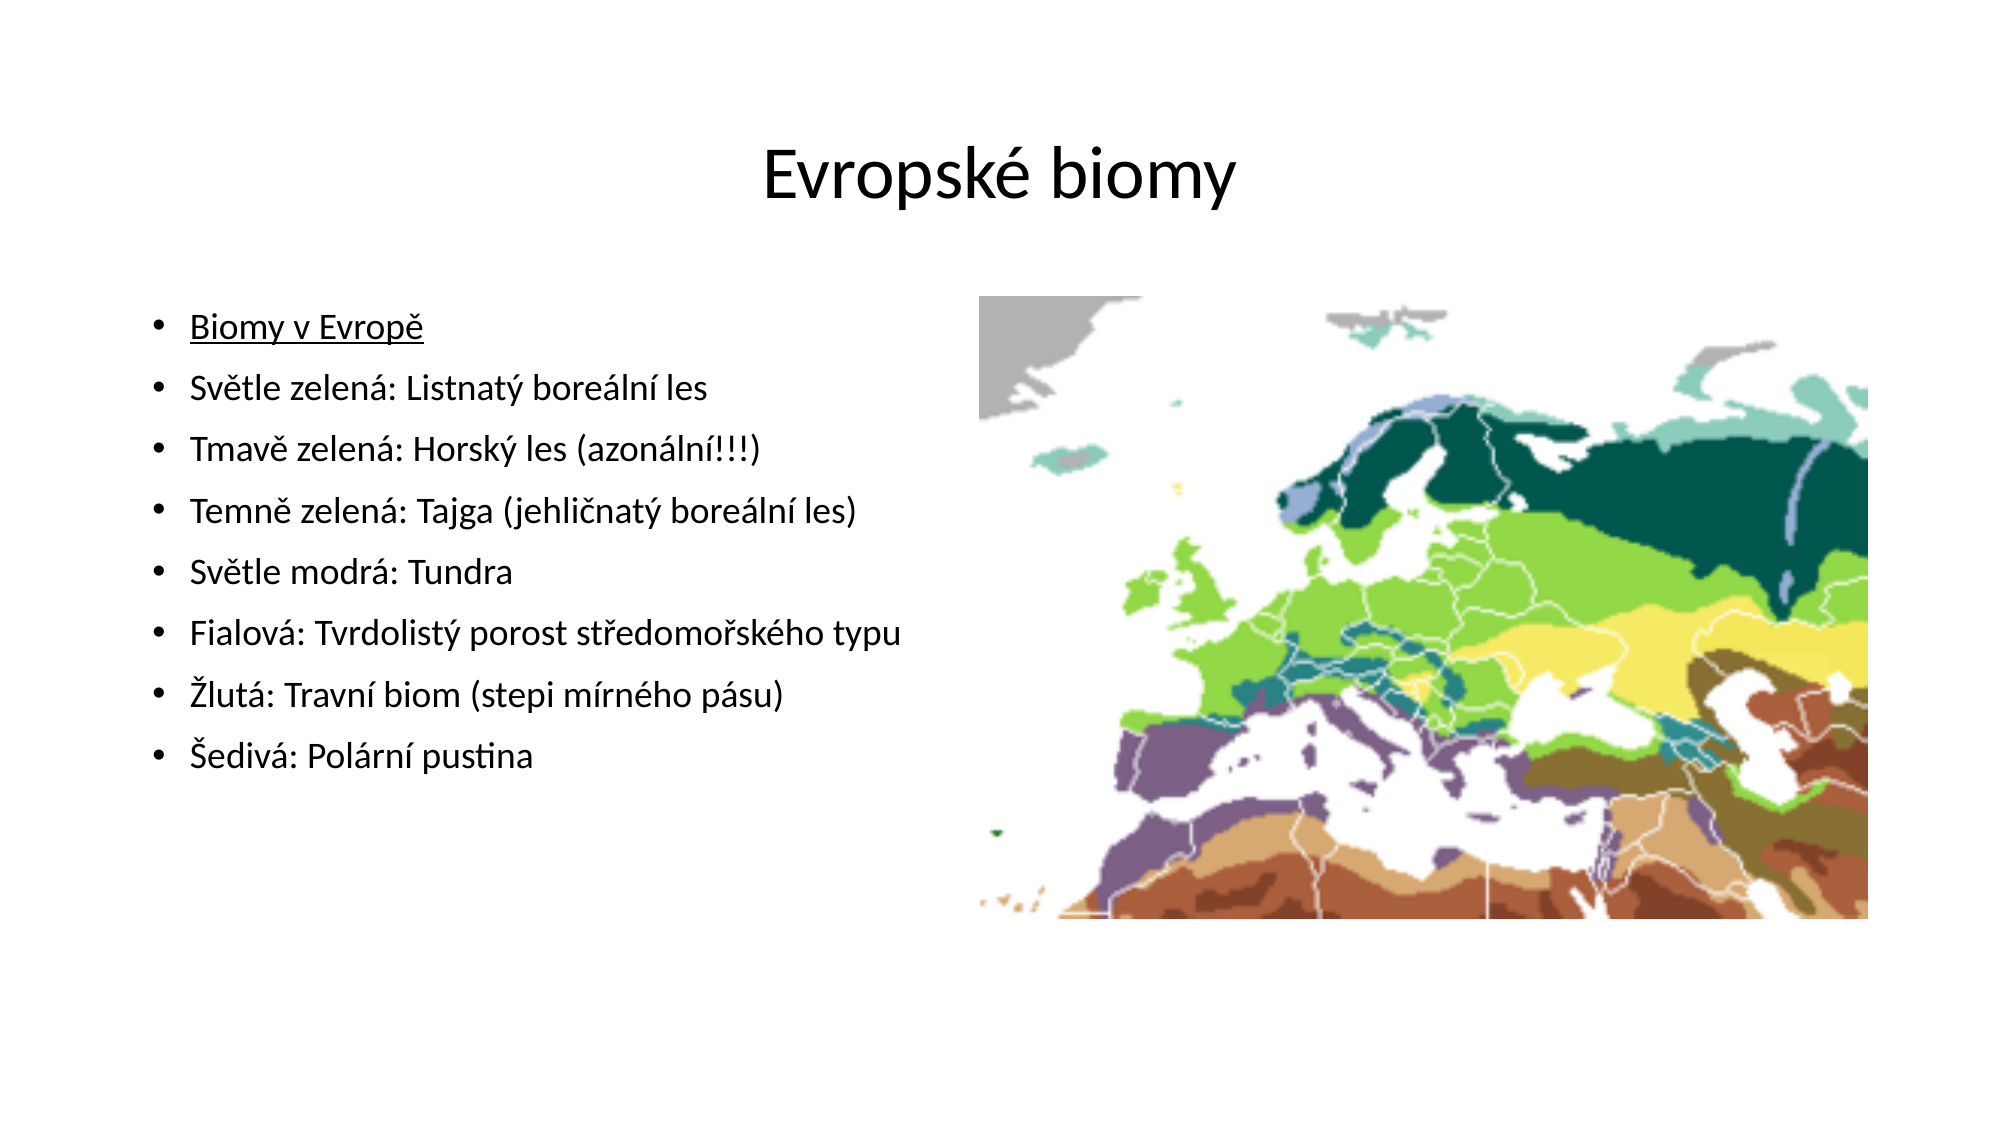

# Evropské biomy
Biomy v Evropě
Světle zelená: Listnatý boreální les
Tmavě zelená: Horský les (azonální!!!)
Temně zelená: Tajga (jehličnatý boreální les)
Světle modrá: Tundra
Fialová: Tvrdolistý porost středomořského typu
Žlutá: Travní biom (stepi mírného pásu)
Šedivá: Polární pustina